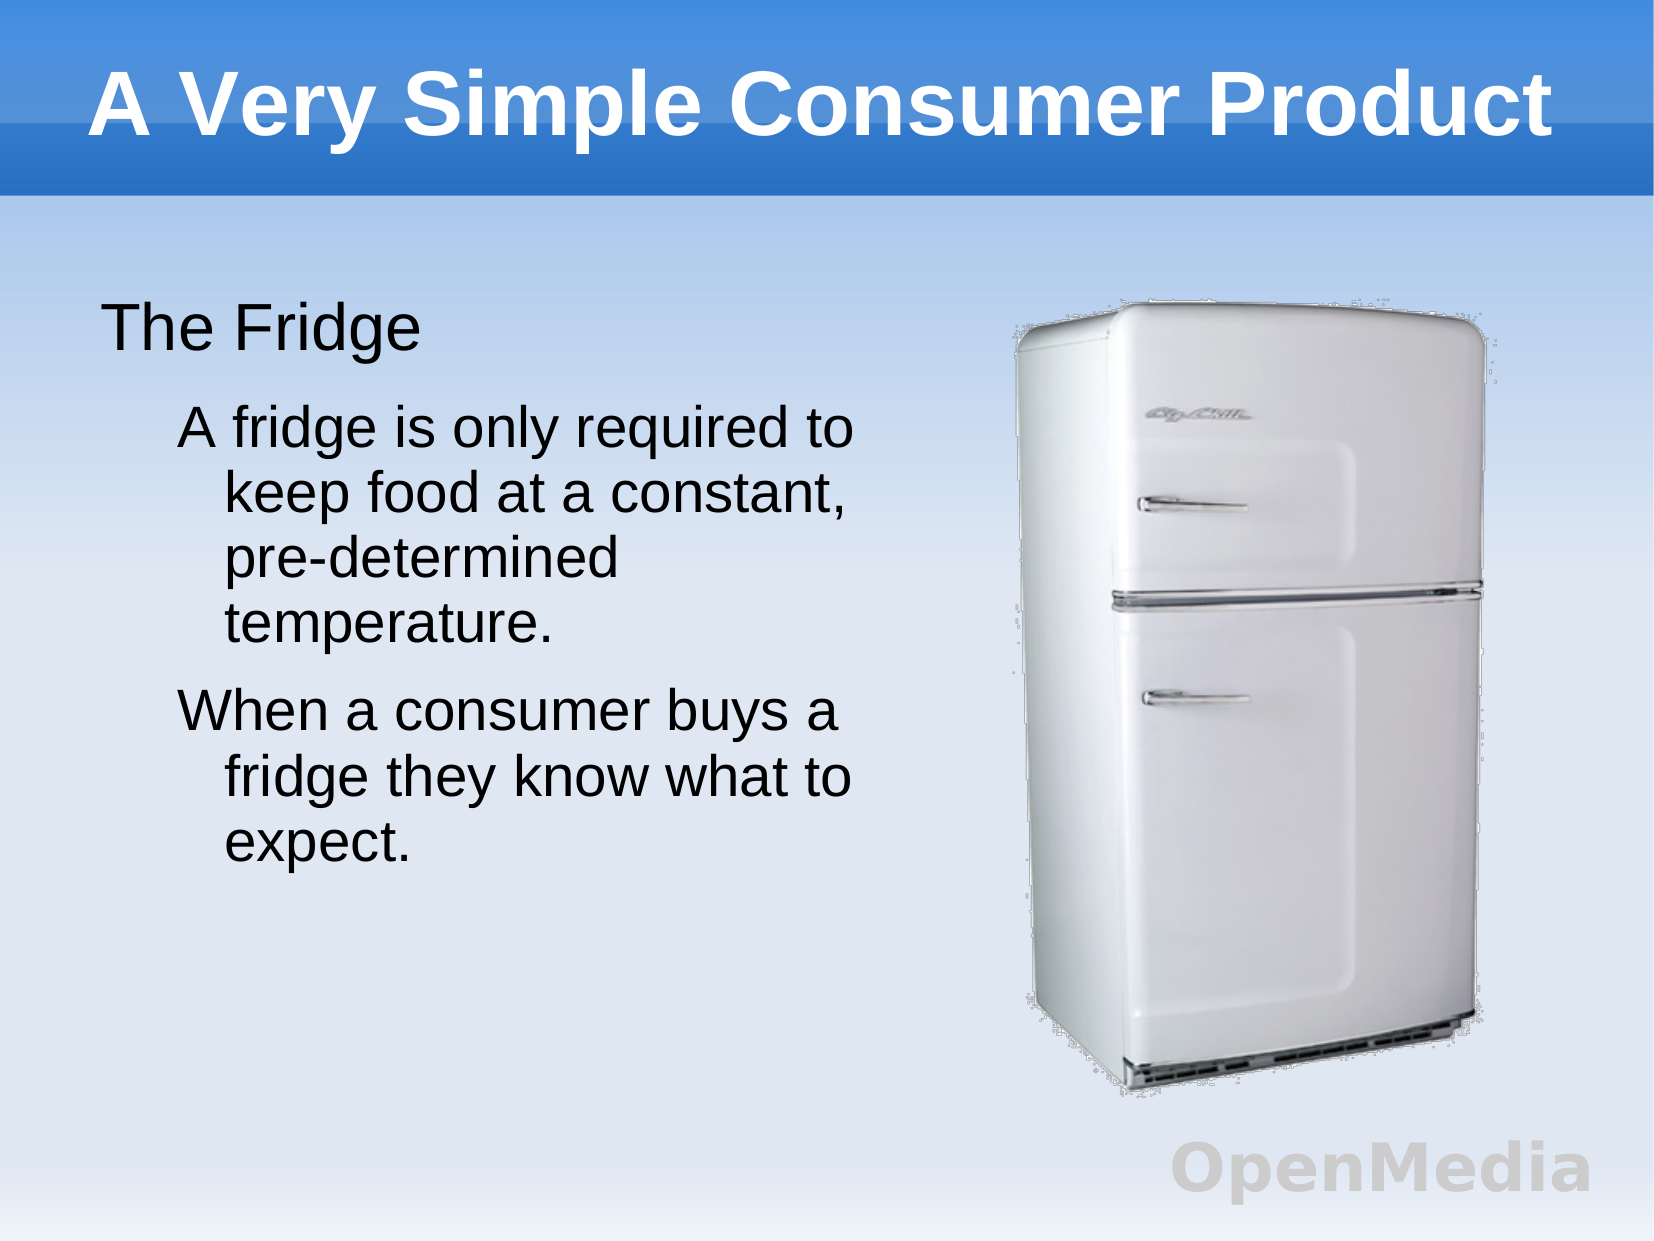

# A Very Simple Consumer Product
The Fridge
A fridge is only required to keep food at a constant, pre-determined temperature.
When a consumer buys a fridge they know what to expect.
7